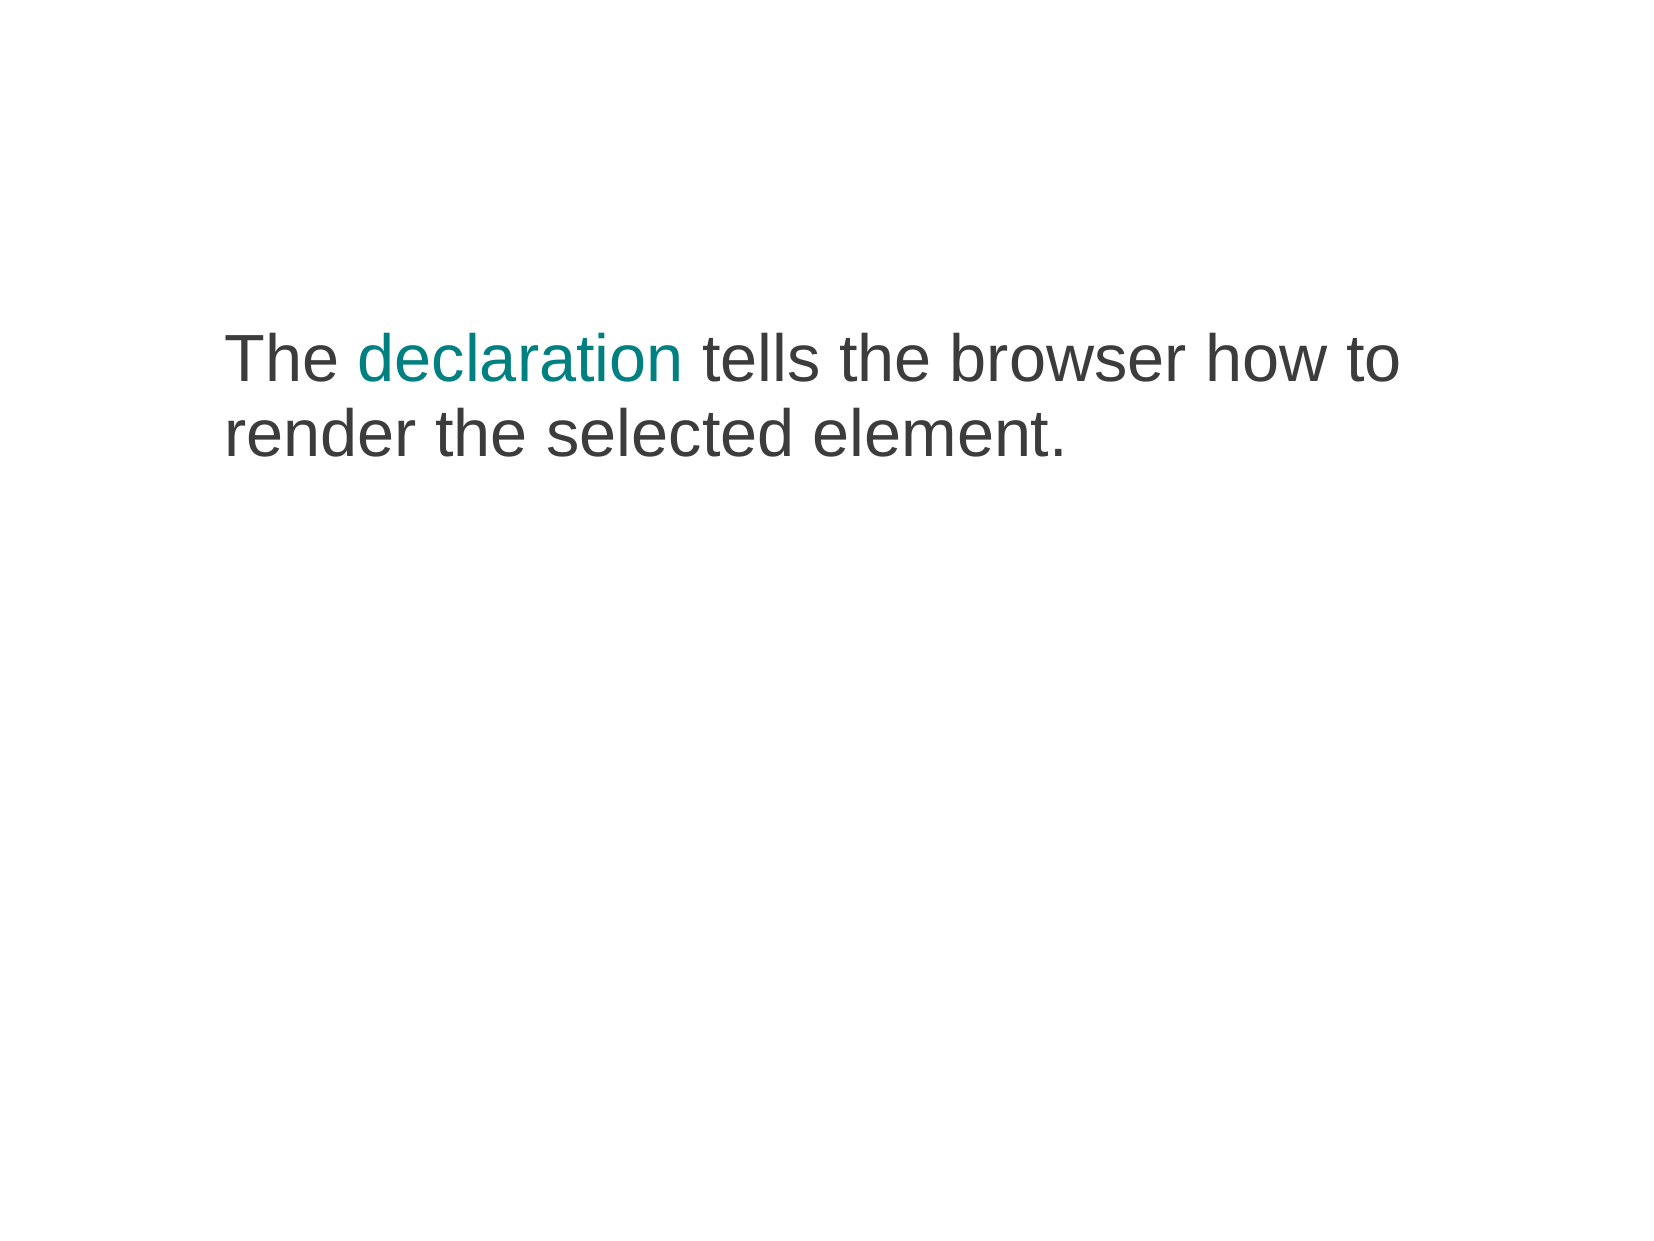

The declaration tells the browser how to render the selected element.